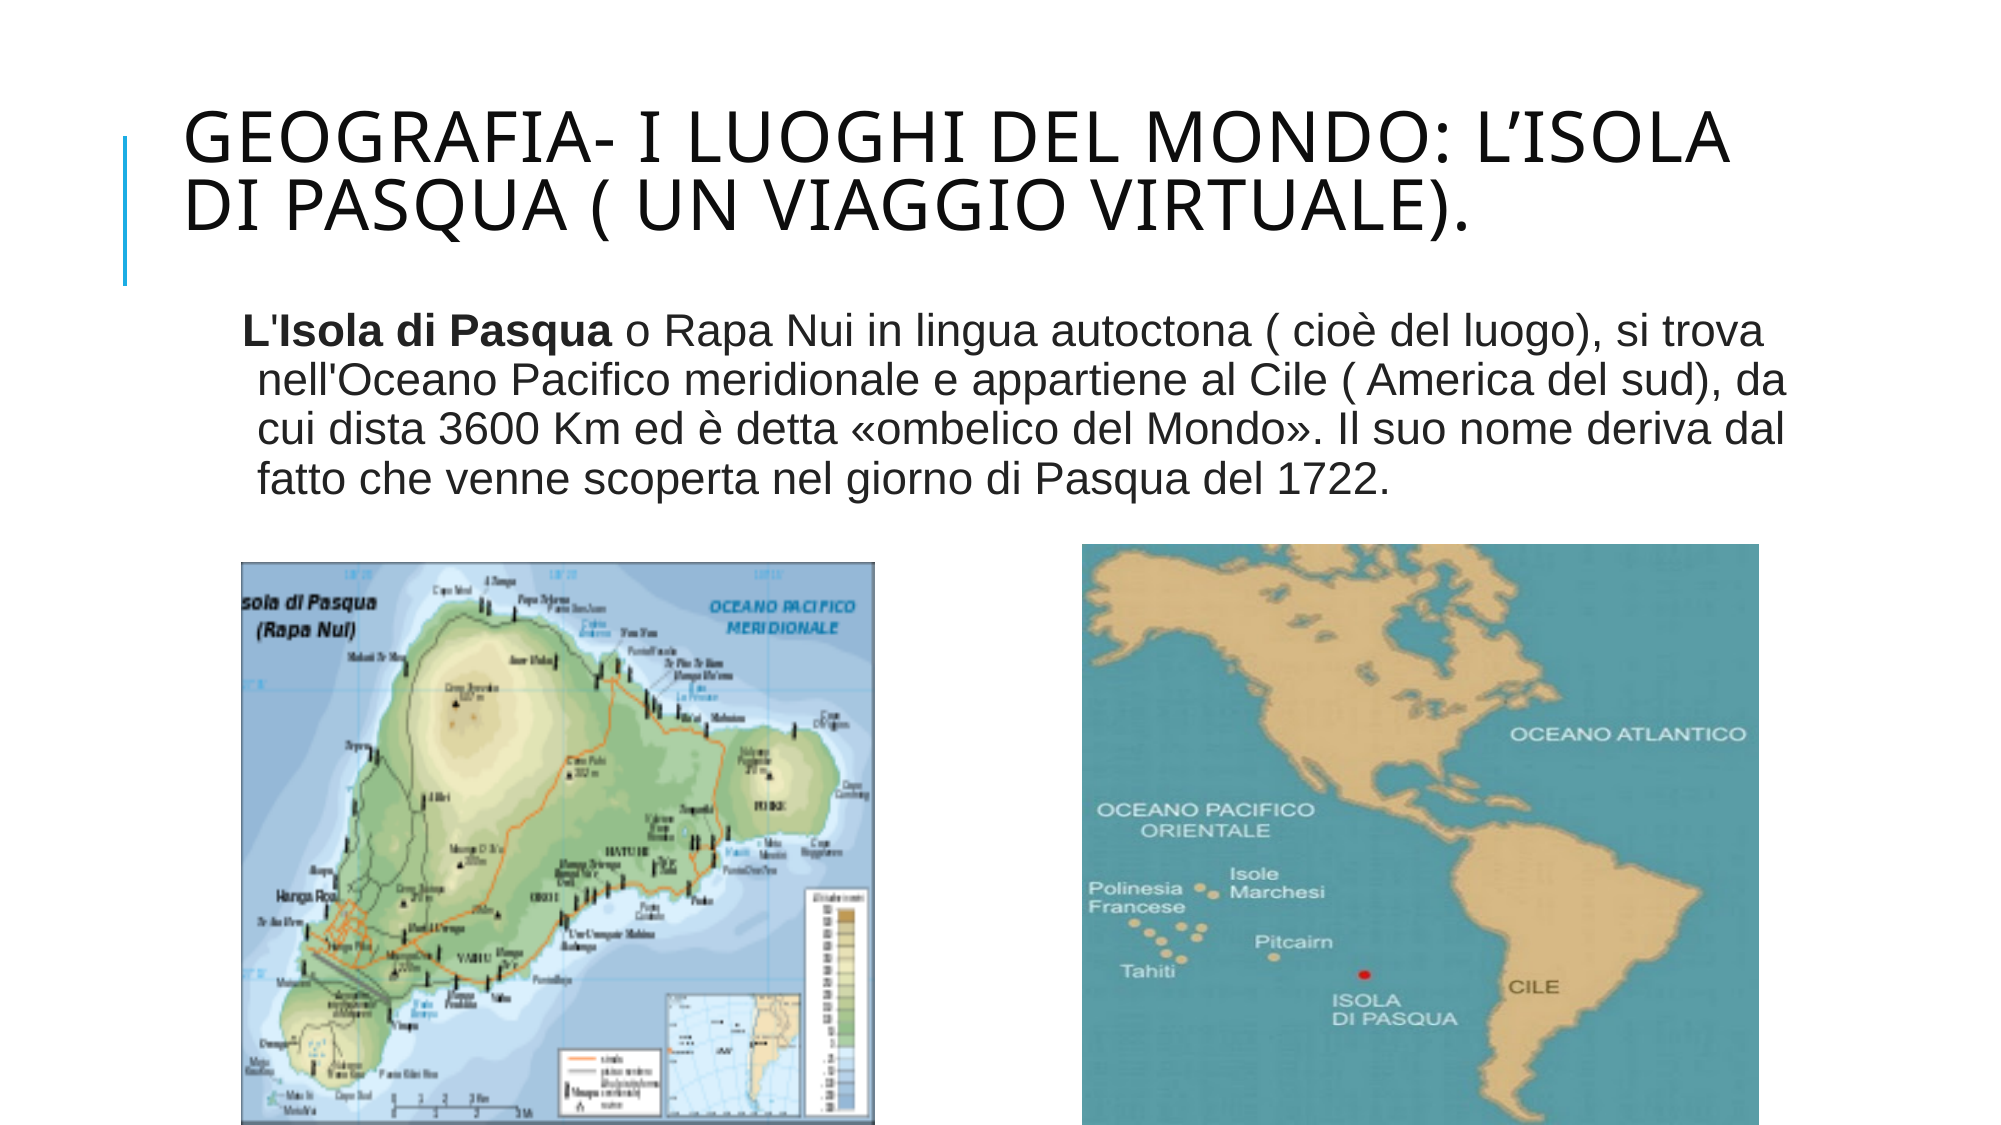

# Geografia- I luoghi del mondo: L’isola di Pasqua ( un viaggio virtuale).
L'Isola di Pasqua o Rapa Nui in lingua autoctona ( cioè del luogo), si trova nell'Oceano Pacifico meridionale e appartiene al Cile ( America del sud), da cui dista 3600 Km ed è detta «ombelico del Mondo». Il suo nome deriva dal fatto che venne scoperta nel giorno di Pasqua del 1722.